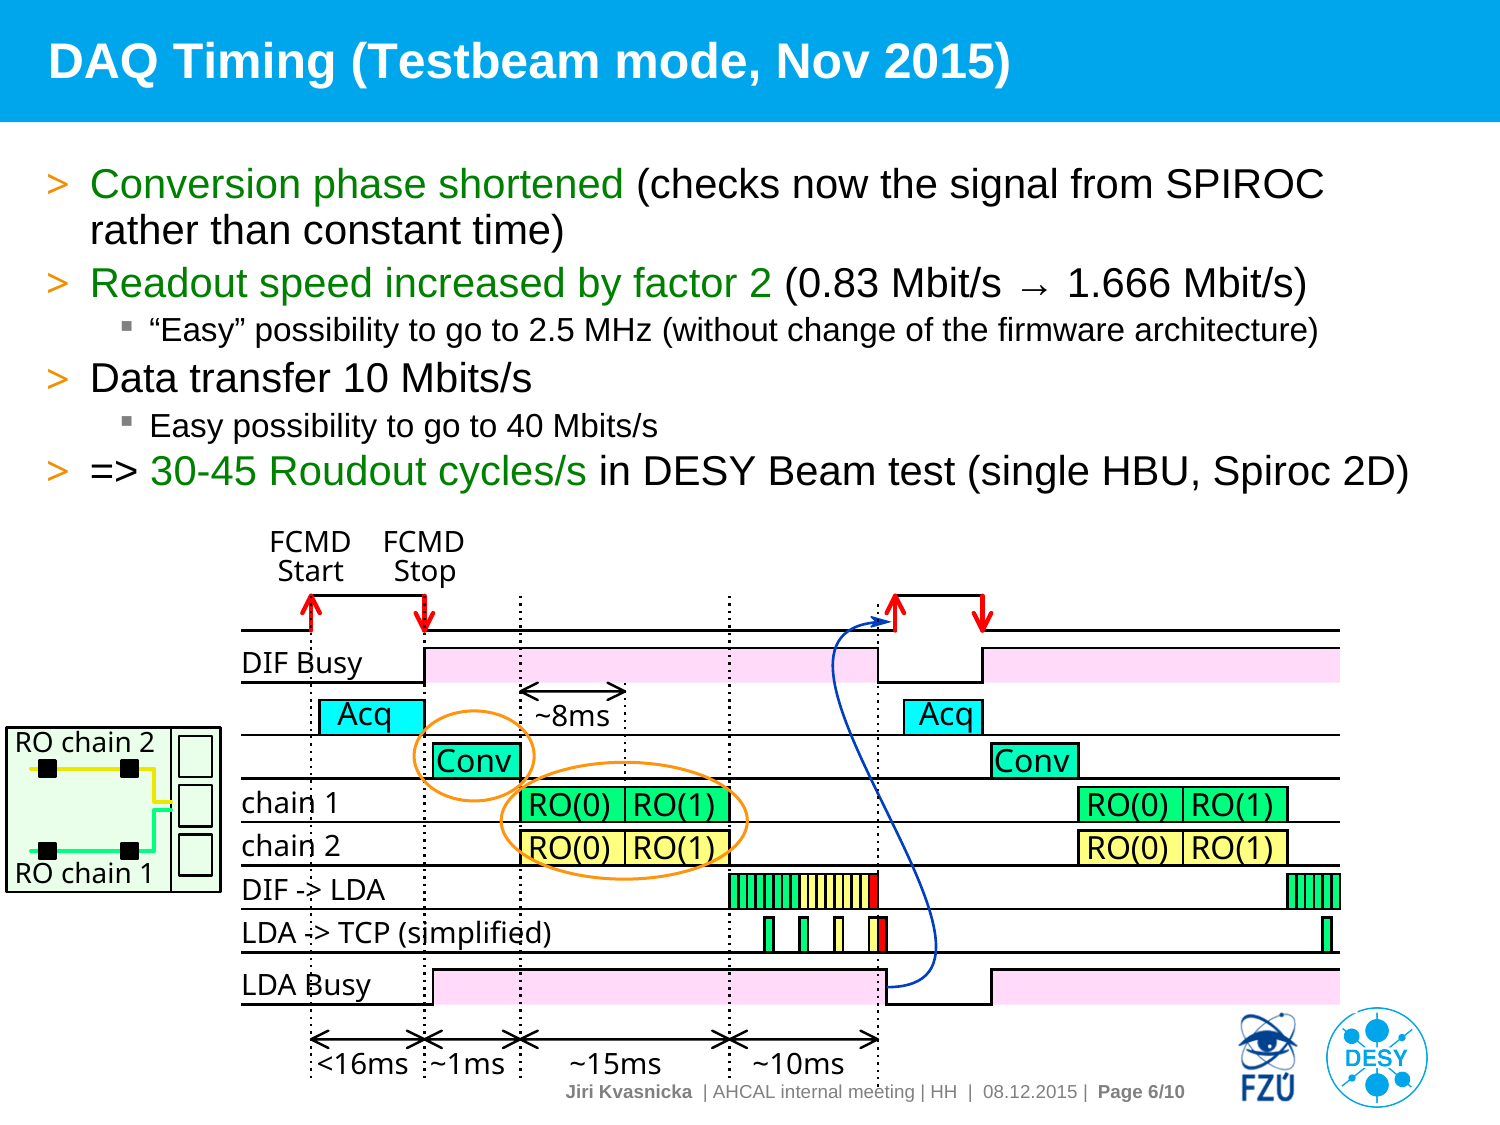

# DAQ Timing (Testbeam mode, Nov 2015)
Conversion phase shortened (checks now the signal from SPIROC rather than constant time)
Readout speed increased by factor 2 (0.83 Mbit/s → 1.666 Mbit/s)
“Easy” possibility to go to 2.5 MHz (without change of the firmware architecture)
Data transfer 10 Mbits/s
Easy possibility to go to 40 Mbits/s
=> 30-45 Roudout cycles/s in DESY Beam test (single HBU, Spiroc 2D)